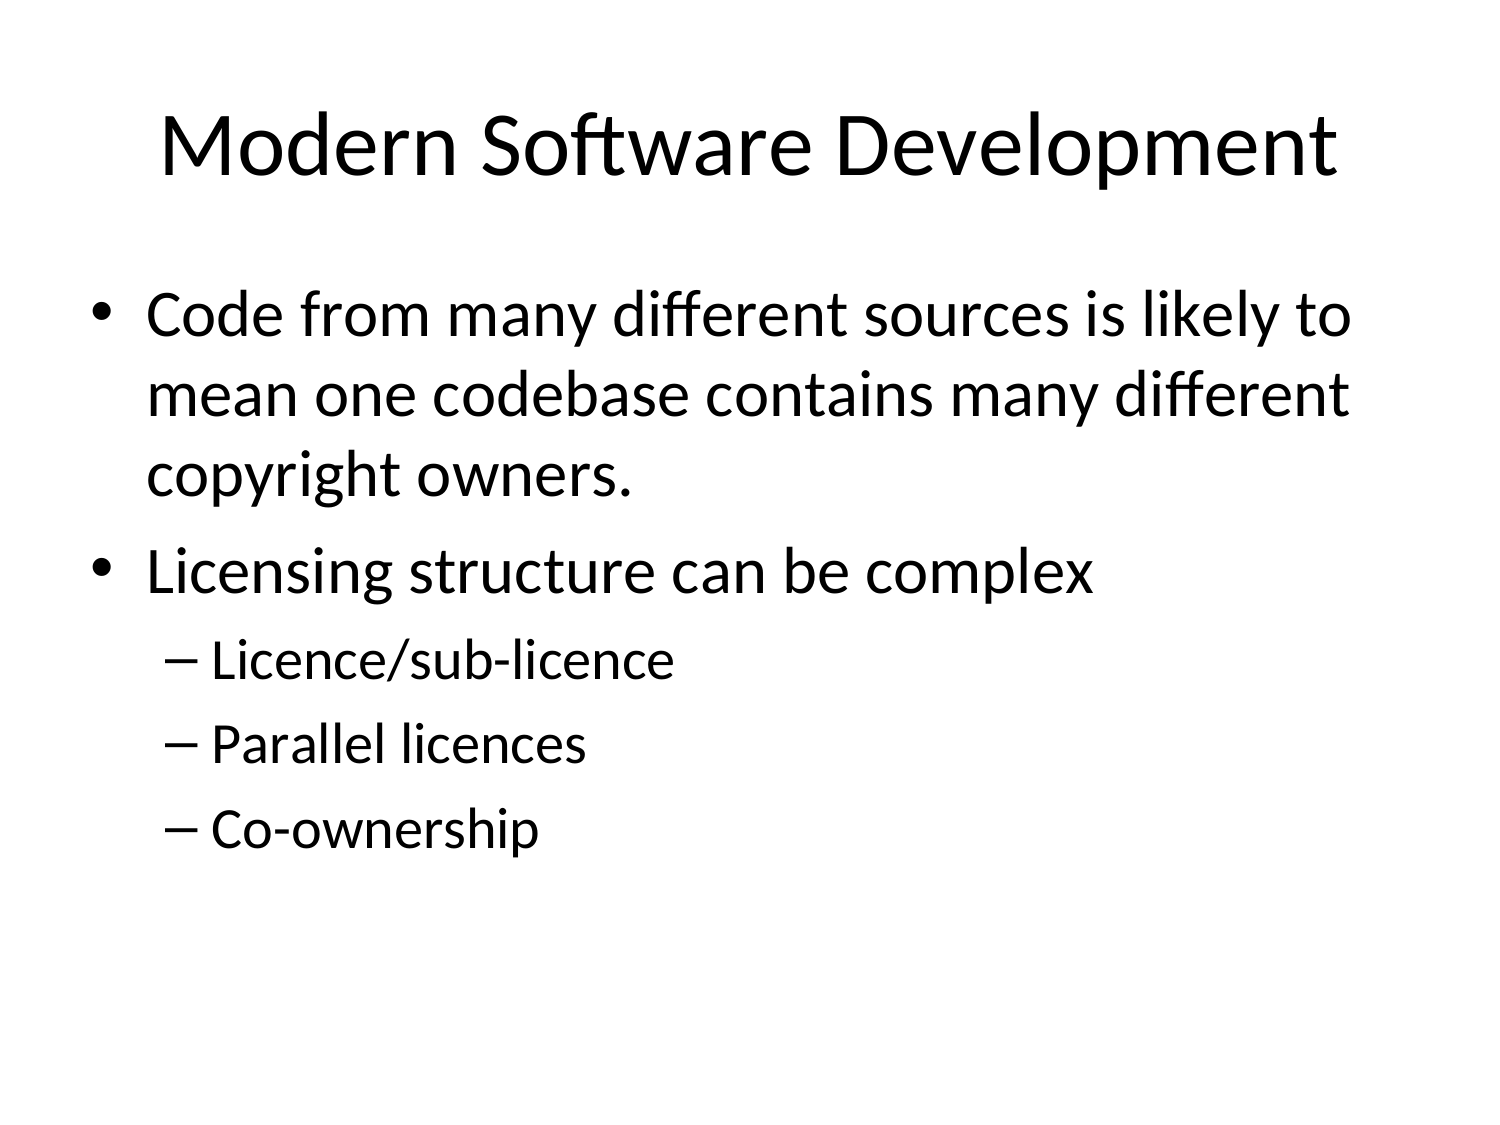

# Modern Software Development
Code from many different sources is likely to mean one codebase contains many different copyright owners.
Licensing structure can be complex
Licence/sub-licence
Parallel licences
Co-ownership